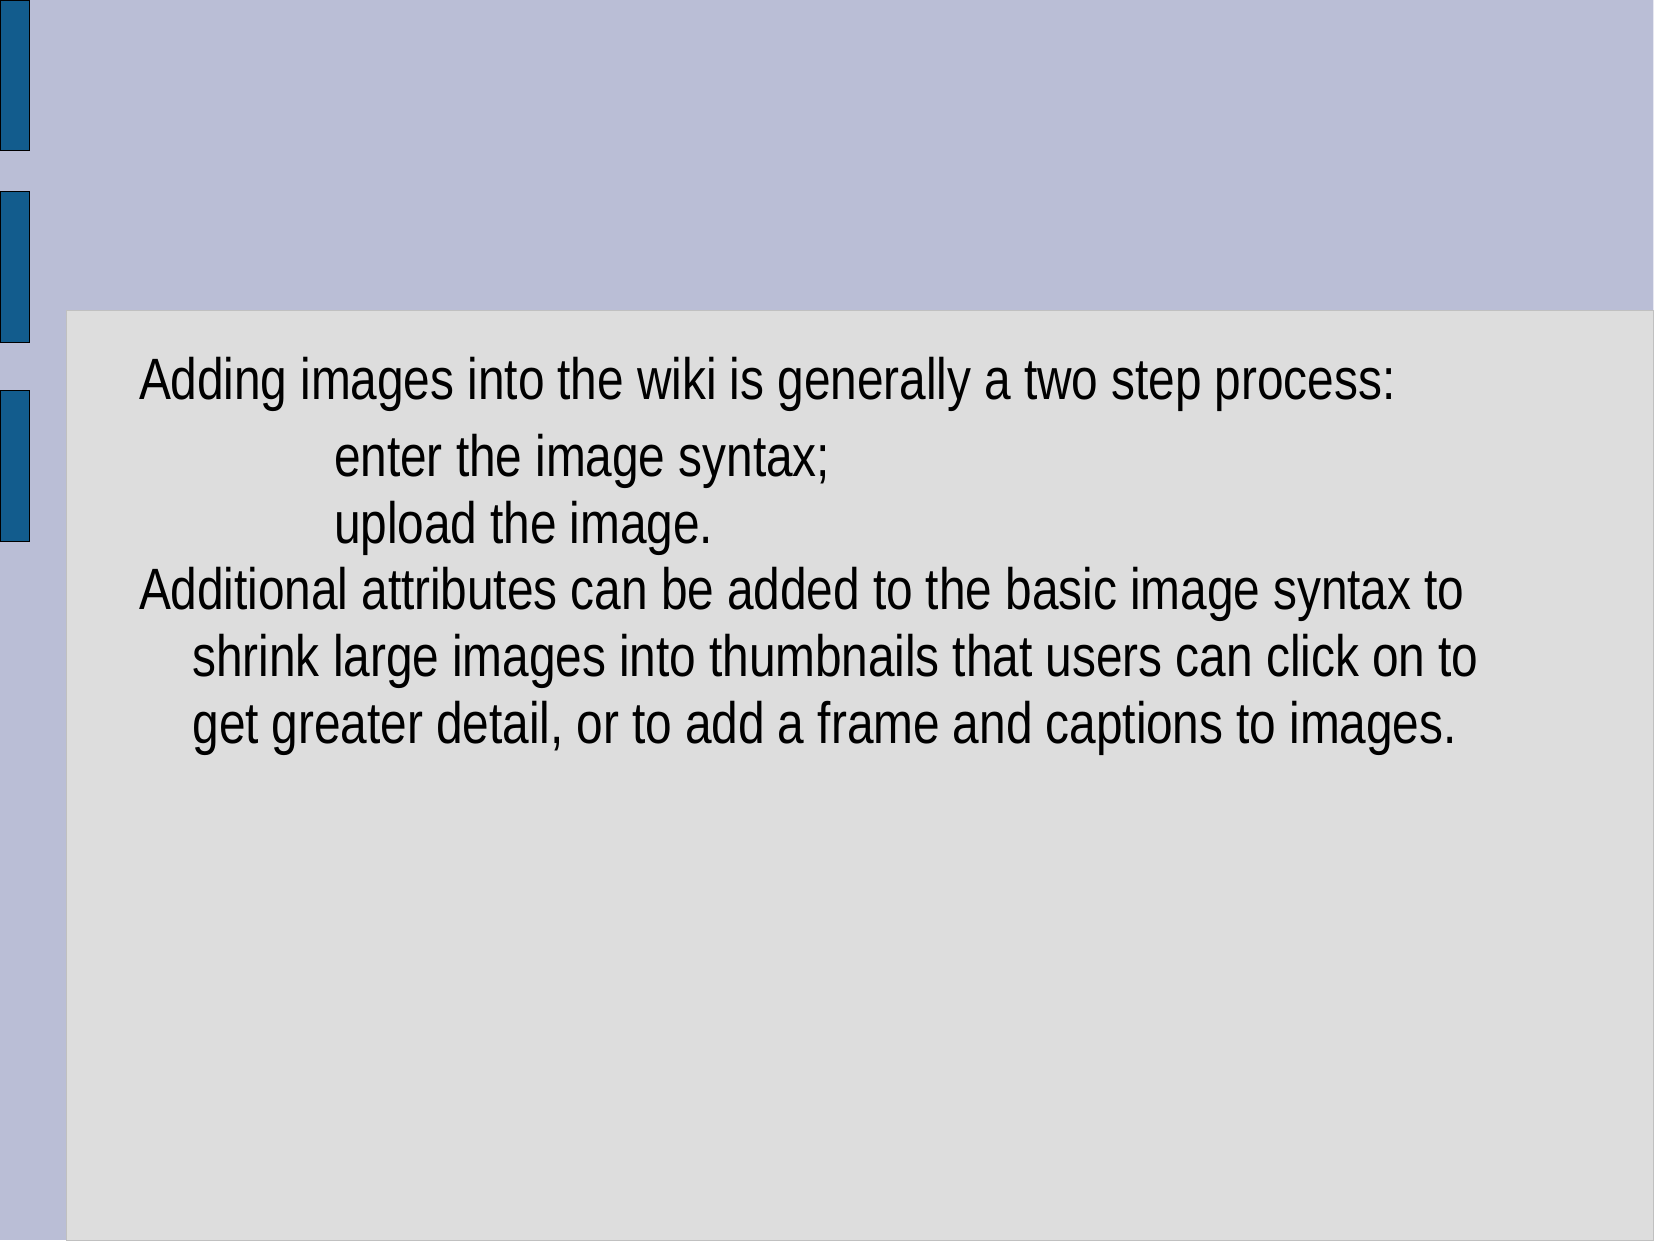

# Adding images into the wiki is generally a two step process:
enter the image syntax;
upload the image.
Additional attributes can be added to the basic image syntax to shrink large images into thumbnails that users can click on to get greater detail, or to add a frame and captions to images.